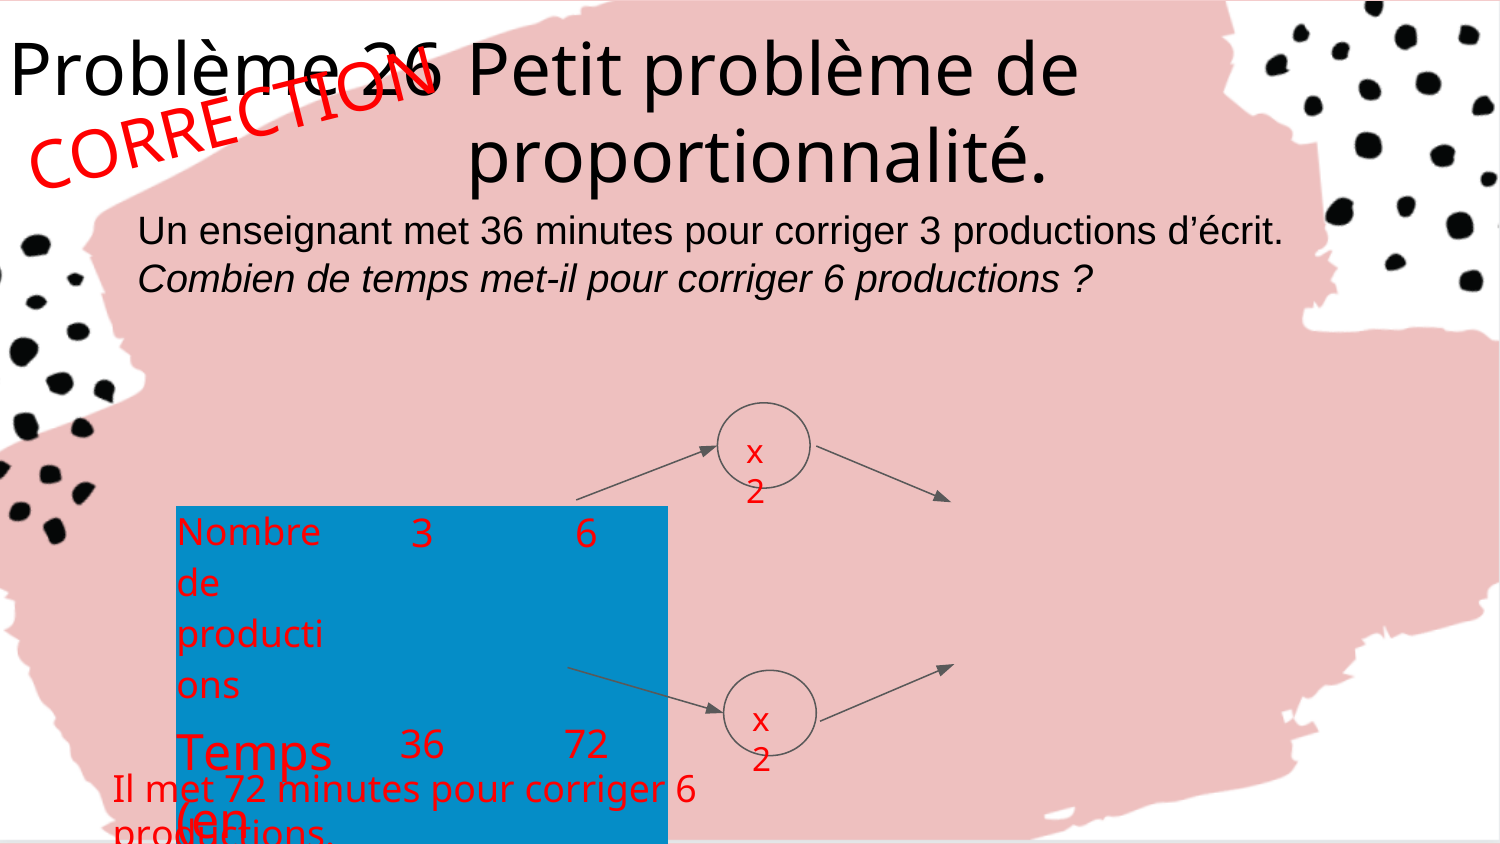

Problème 26
Petit problème de proportionnalité.
CORRECTION
Un enseignant met 36 minutes pour corriger 3 productions d’écrit. Combien de temps met-il pour corriger 6 productions ?
x2
| Nombre de productions | 3 | 6 |
| --- | --- | --- |
| Temps (en minutes) | 36 | 72 |
x2
Il met 72 minutes pour corriger 6 productions.